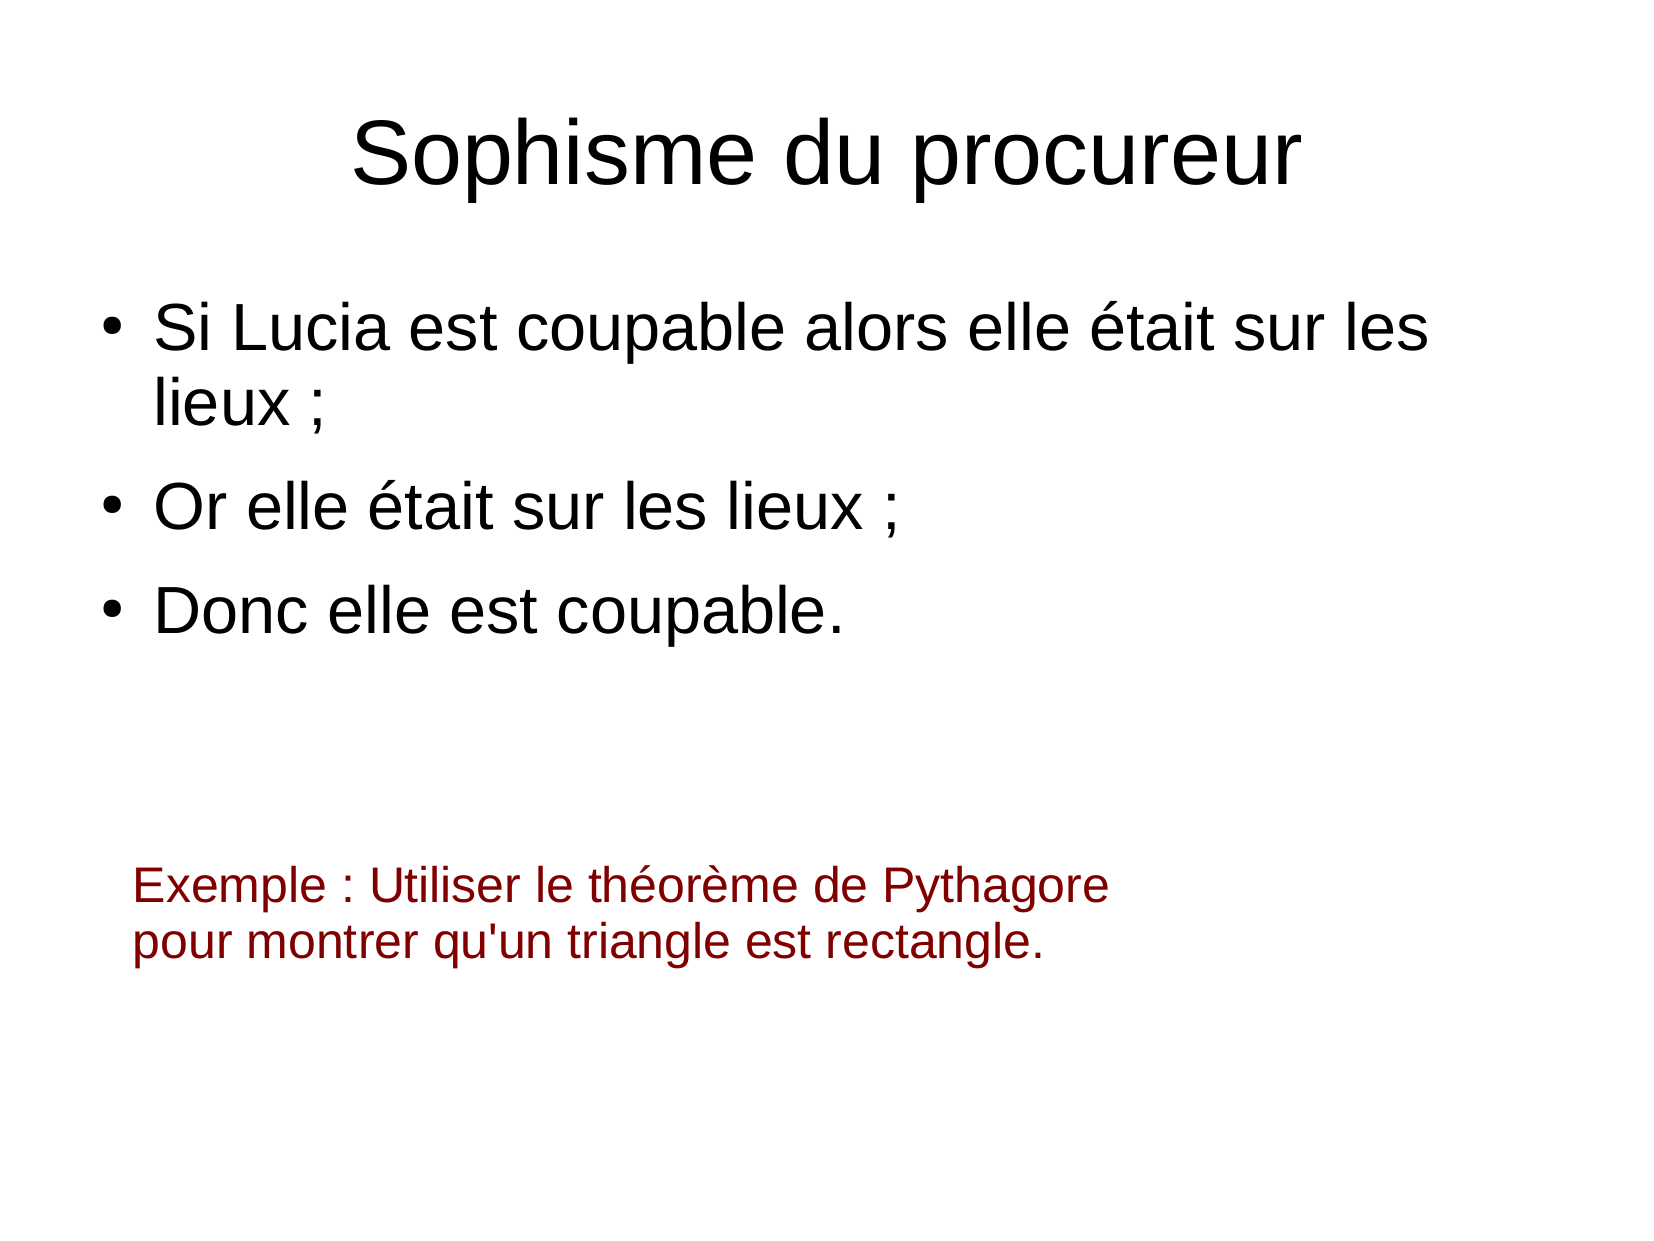

# Sophisme du procureur
Si Lucia est coupable alors elle était sur les lieux ;
Or elle était sur les lieux ;
Donc elle est coupable.
Exemple : Utiliser le théorème de Pythagore
pour montrer qu'un triangle est rectangle.